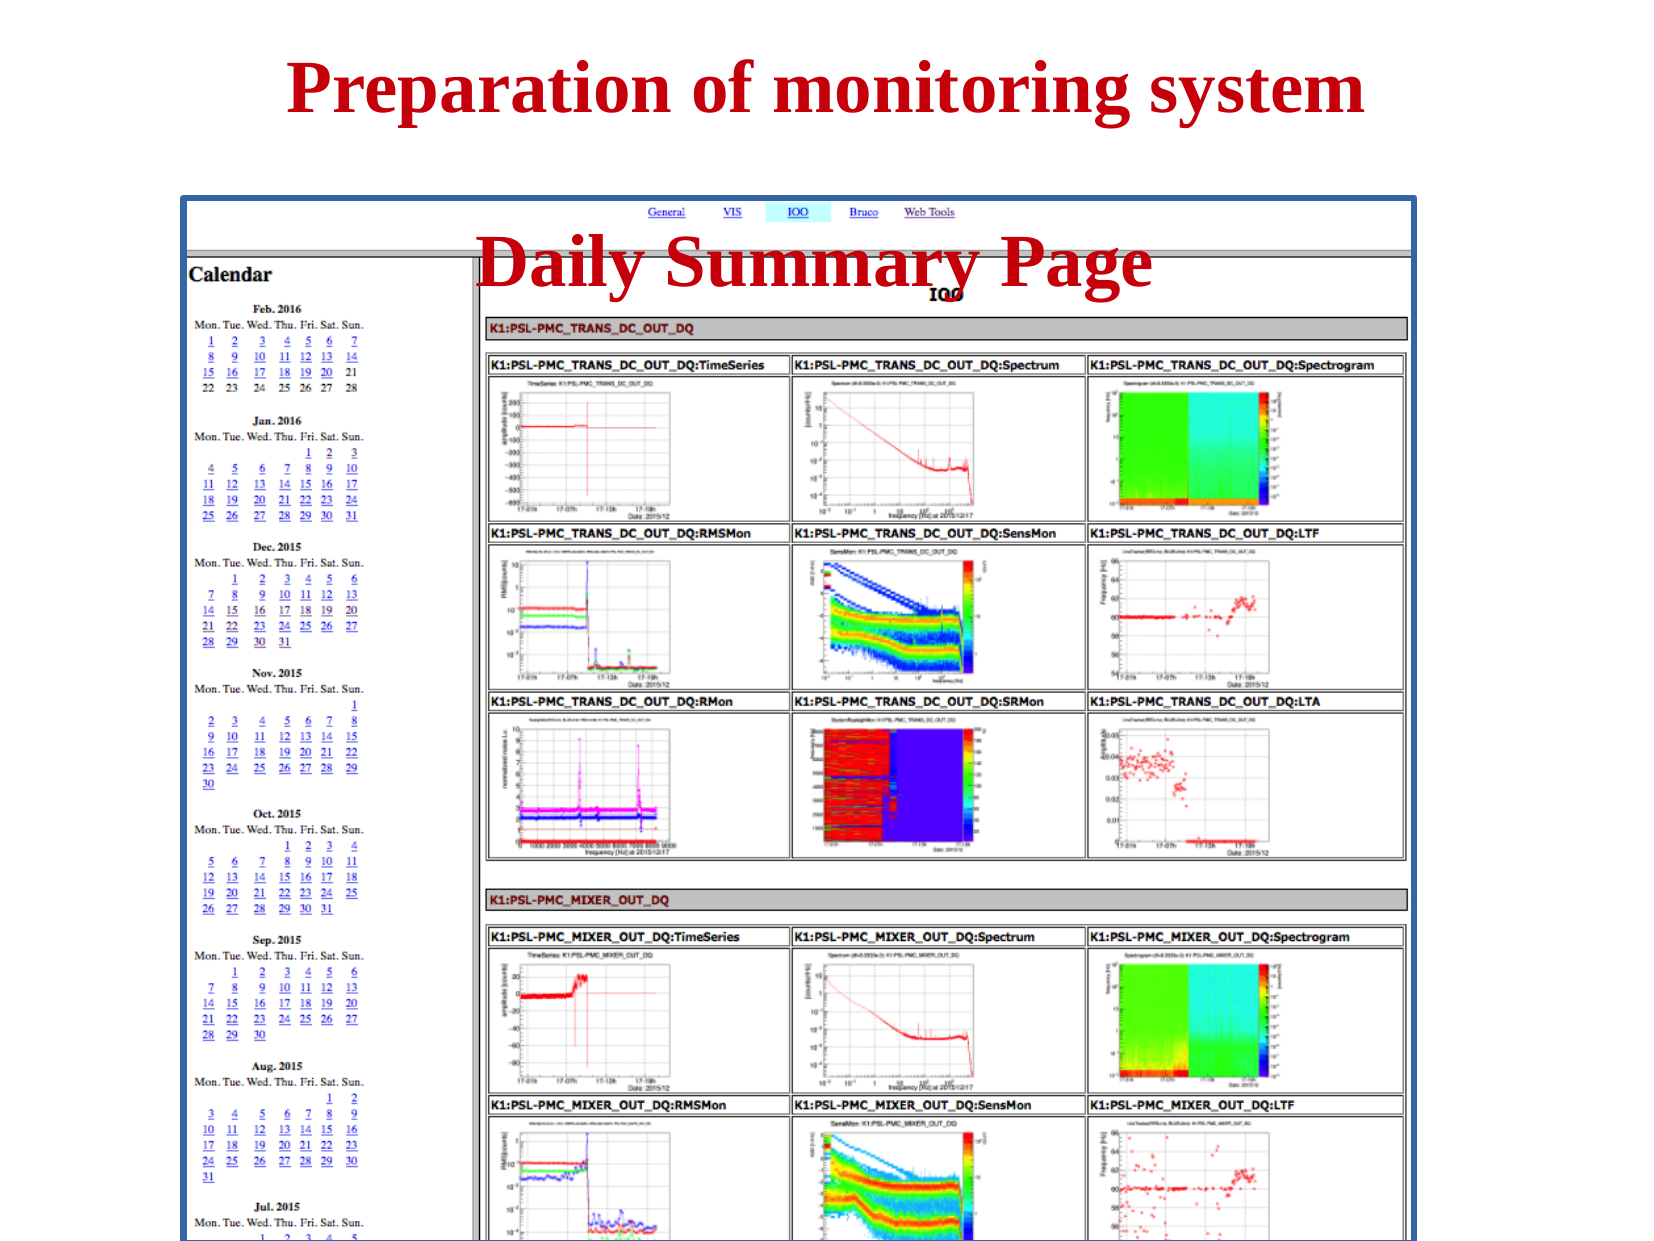

# Preparation of monitoring system
Daily Summary Page